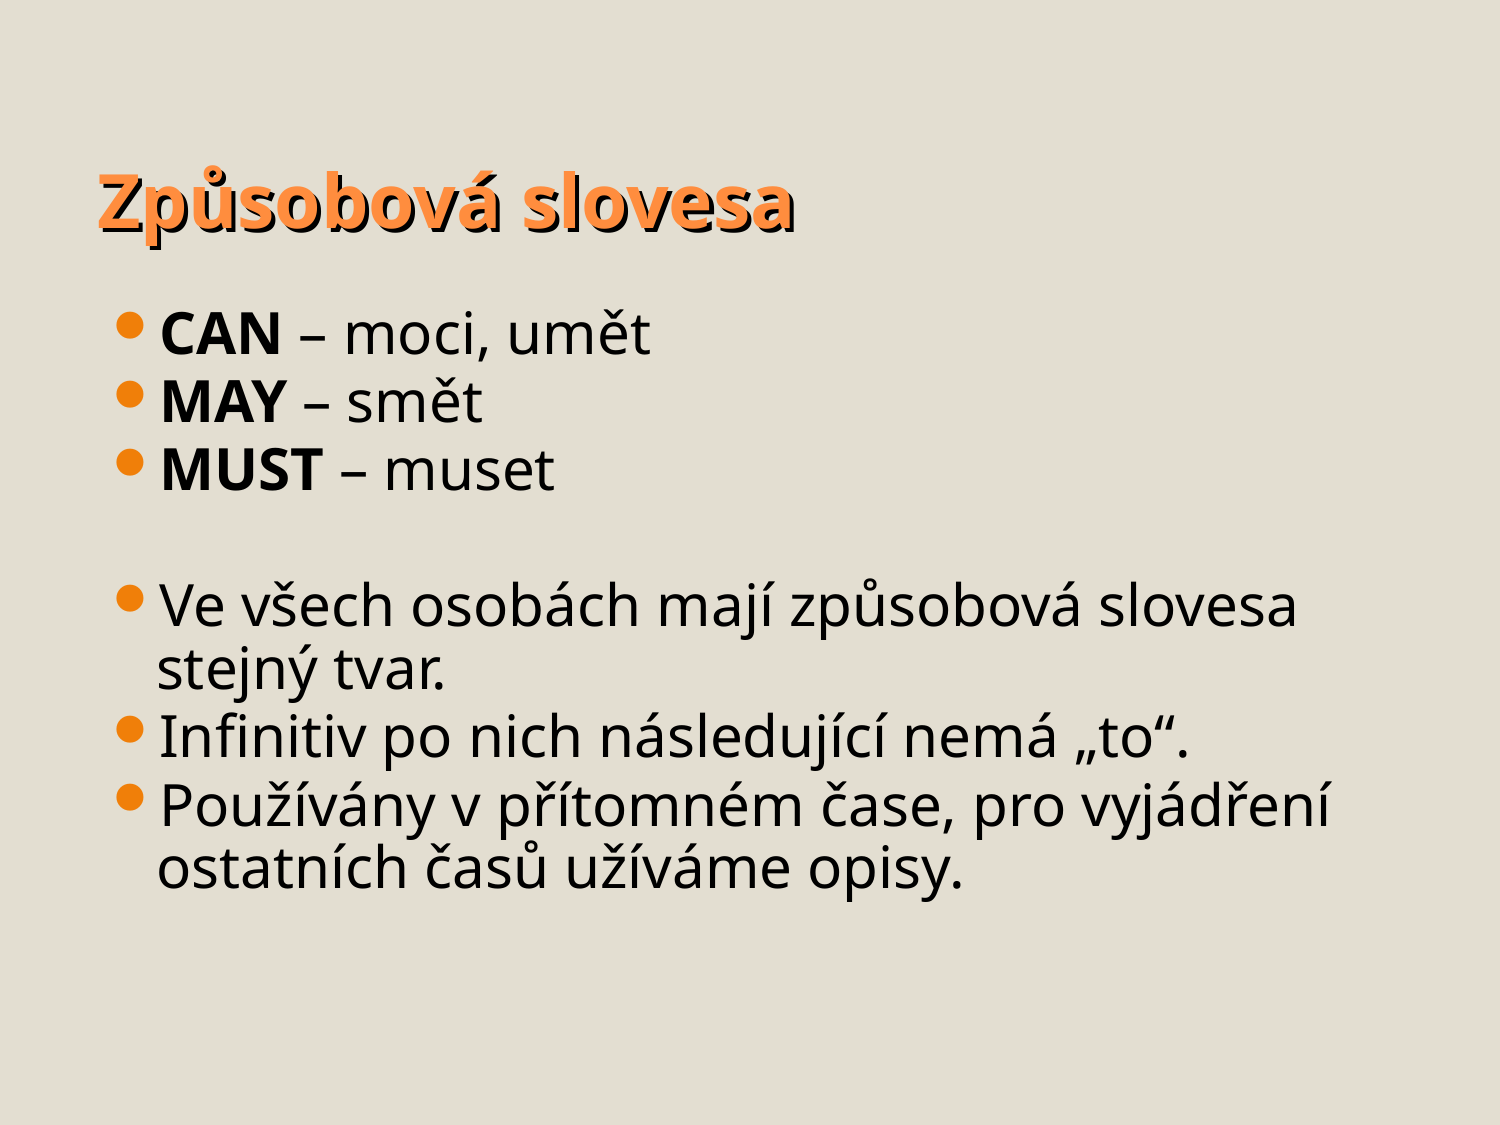

# Způsobová slovesa
CAN – moci, umět
MAY – smět
MUST – muset
Ve všech osobách mají způsobová slovesa stejný tvar.
Infinitiv po nich následující nemá „to“.
Používány v přítomném čase, pro vyjádření ostatních časů užíváme opisy.